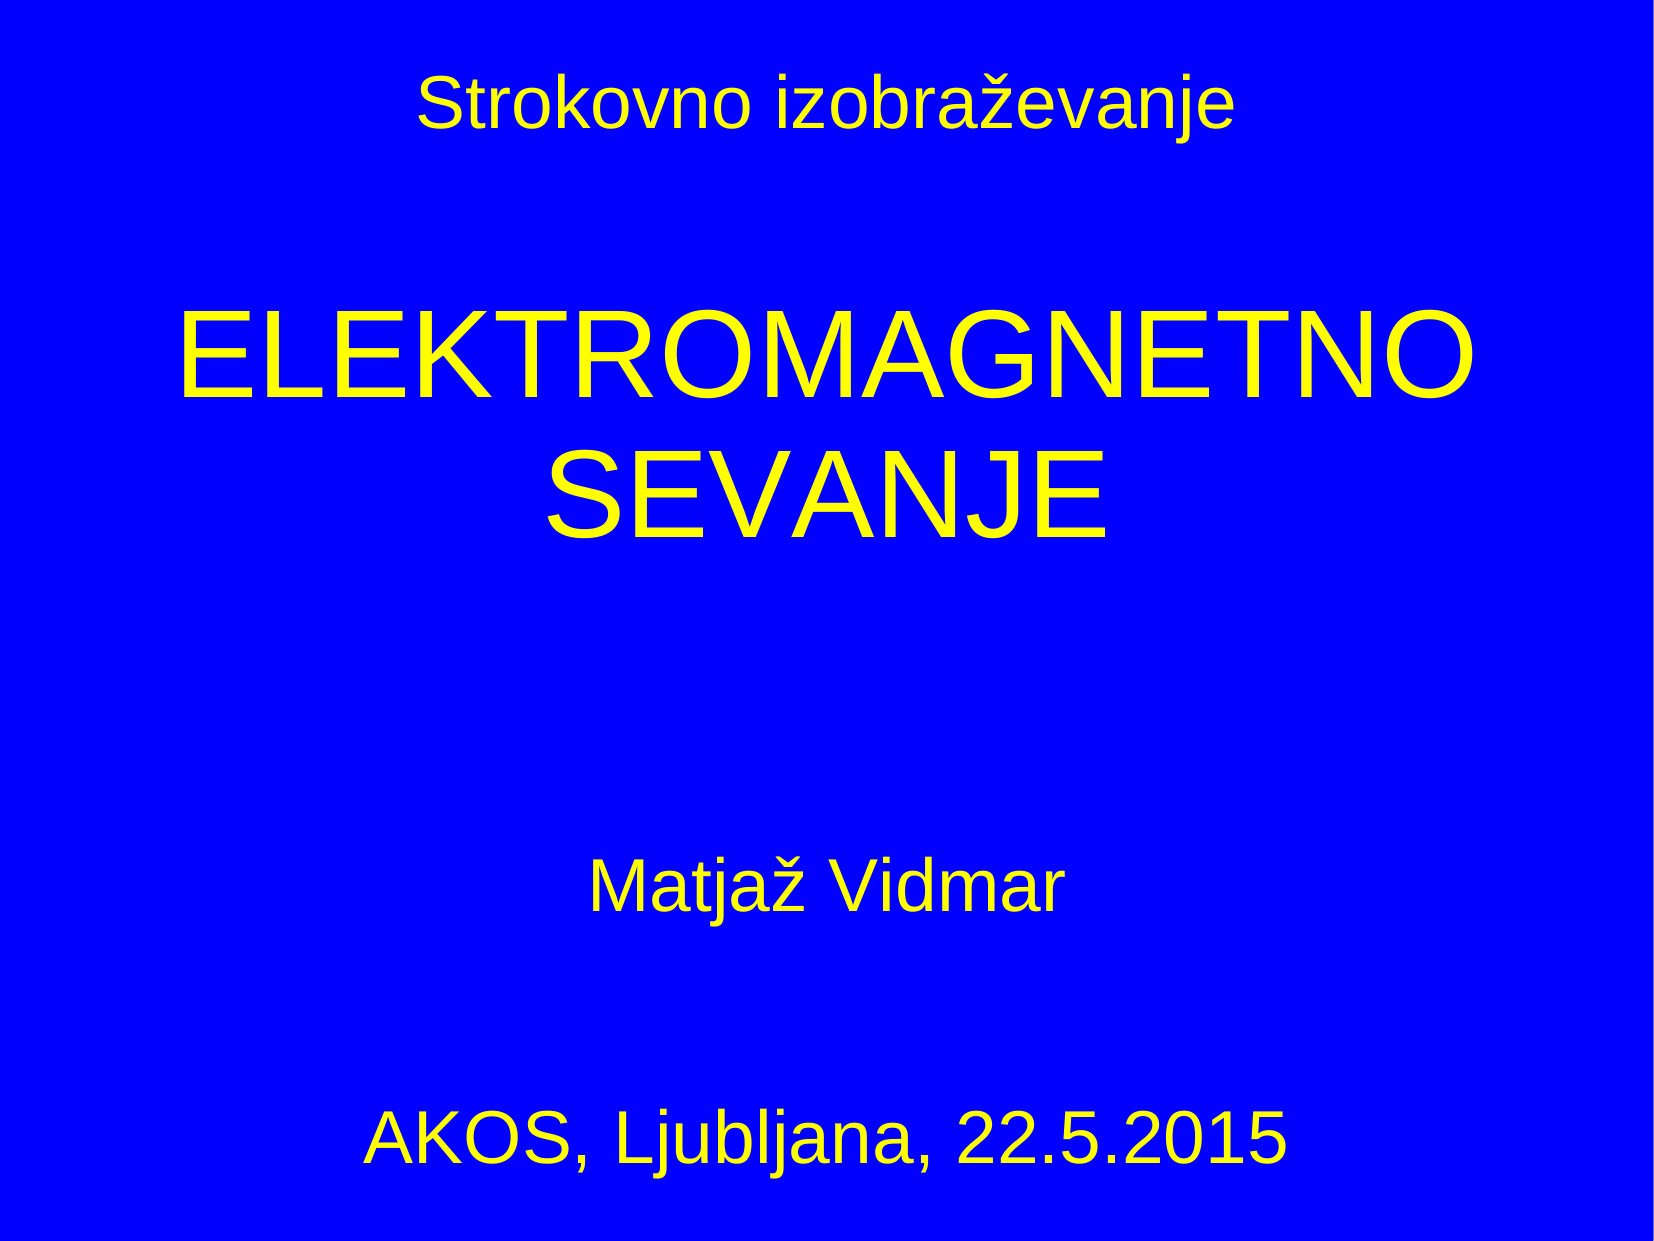

Strokovno izobraževanje
ELEKTROMAGNETNO
SEVANJE
Matjaž Vidmar
AKOS, Ljubljana, 22.5.2015